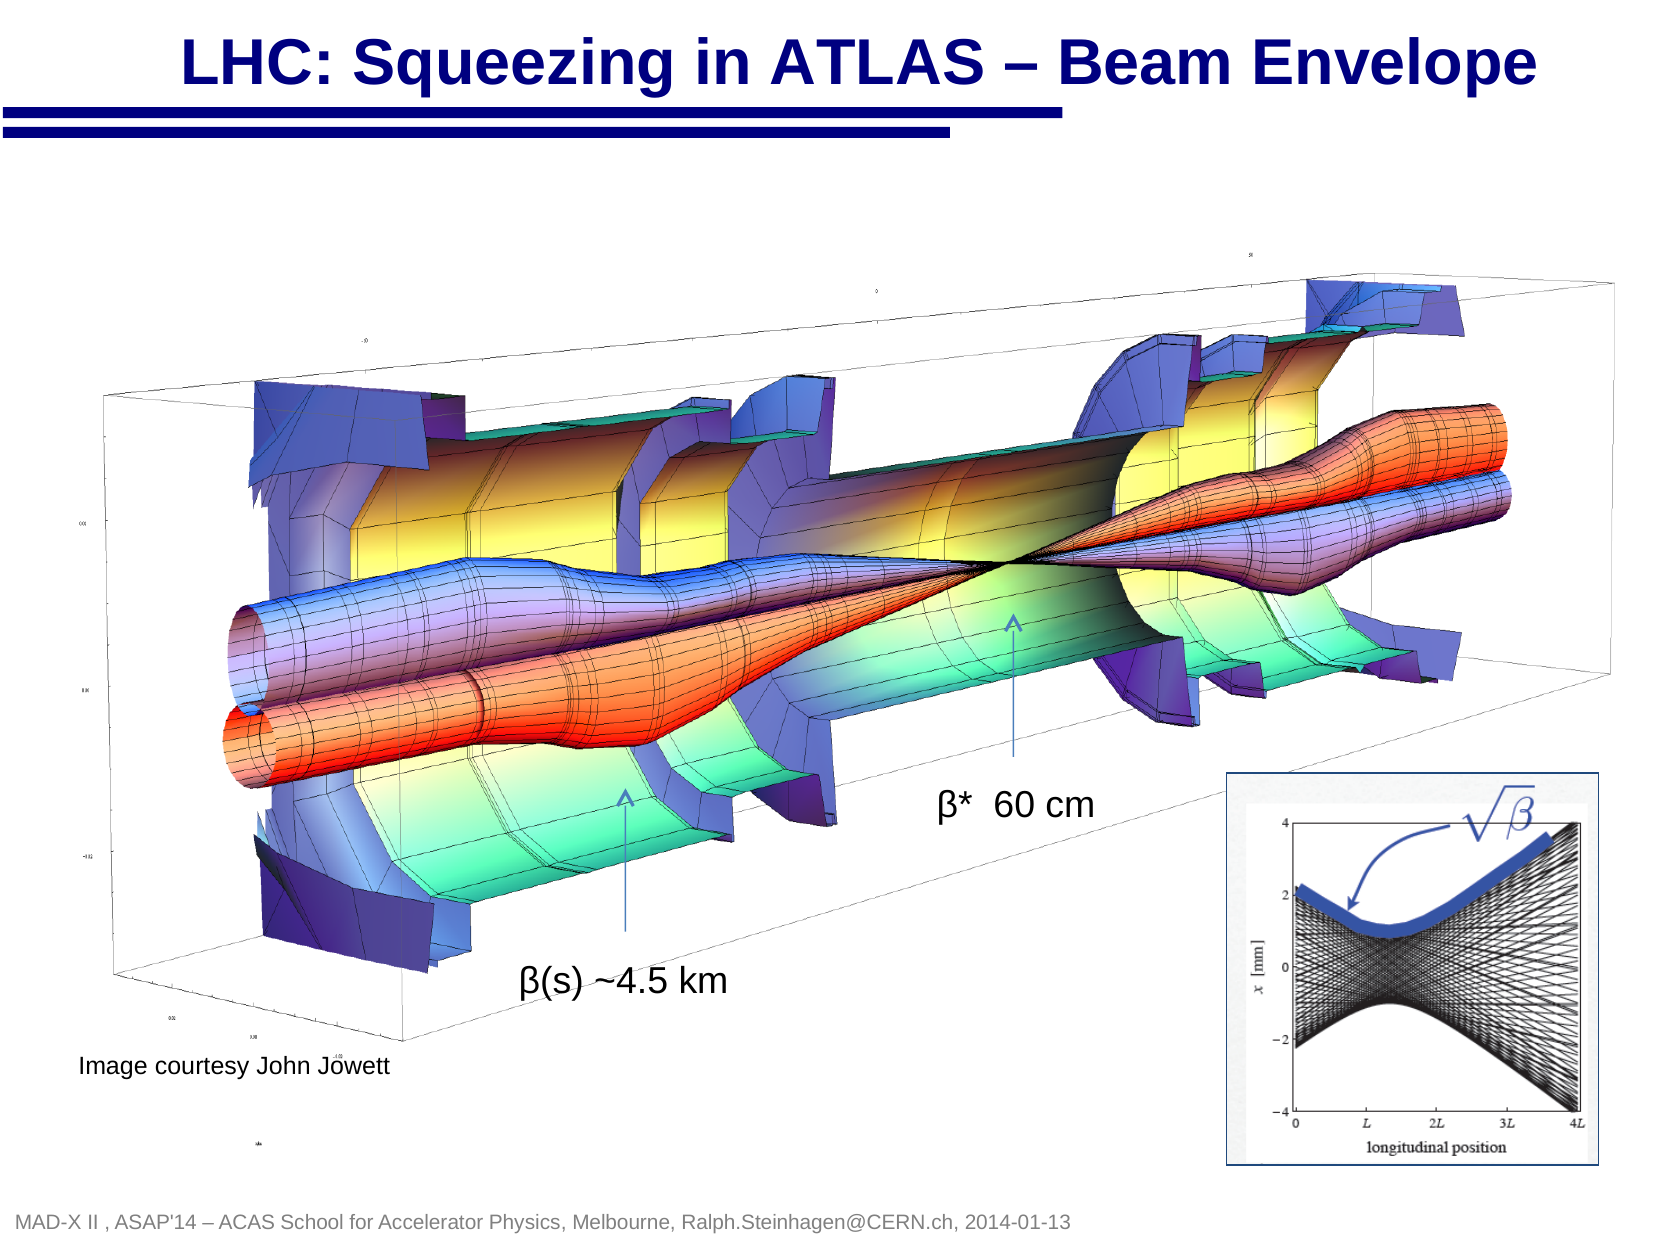

# LHC: Squeezing in ATLAS – Beam Envelope
β* 60 cm
β(s) ~4.5 km
Image courtesy John Jowett